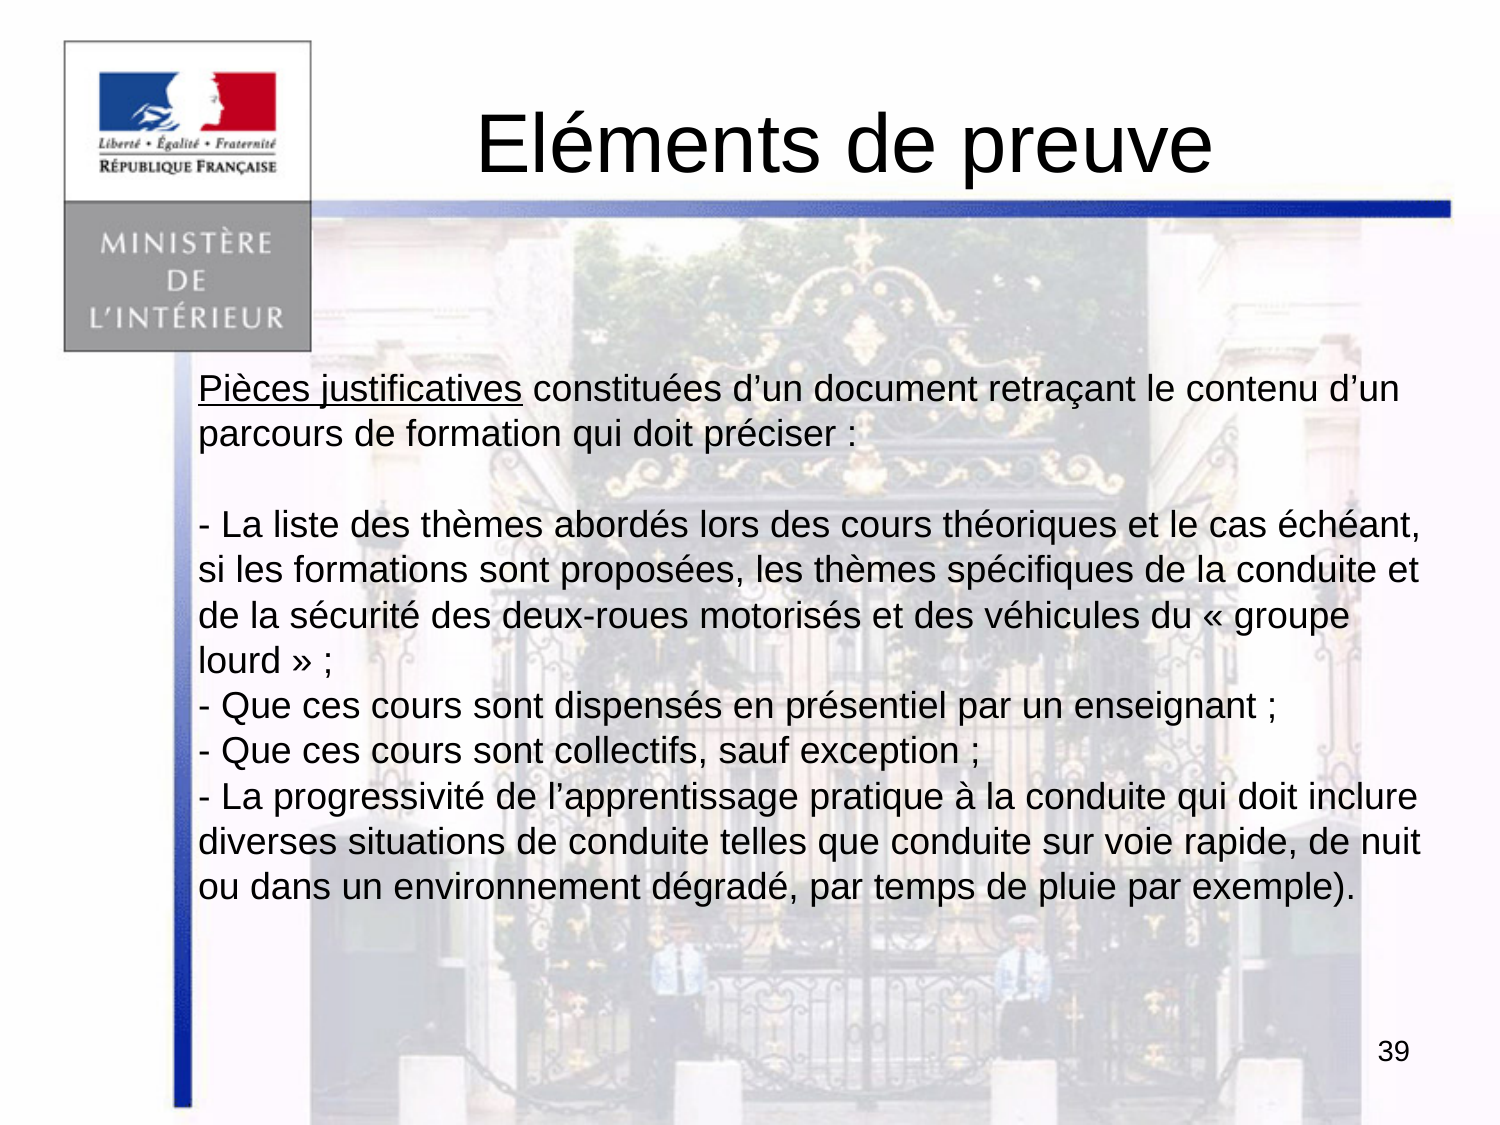

# Eléments de preuve
Pièces justificatives constituées d’un document retraçant le contenu d’un
parcours de formation qui doit préciser :
- La liste des thèmes abordés lors des cours théoriques et le cas échéant,
si les formations sont proposées, les thèmes spécifiques de la conduite et
de la sécurité des deux-roues motorisés et des véhicules du « groupe
lourd » ;
- Que ces cours sont dispensés en présentiel par un enseignant ;
- Que ces cours sont collectifs, sauf exception ;
- La progressivité de l’apprentissage pratique à la conduite qui doit inclure
diverses situations de conduite telles que conduite sur voie rapide, de nuit
ou dans un environnement dégradé, par temps de pluie par exemple).